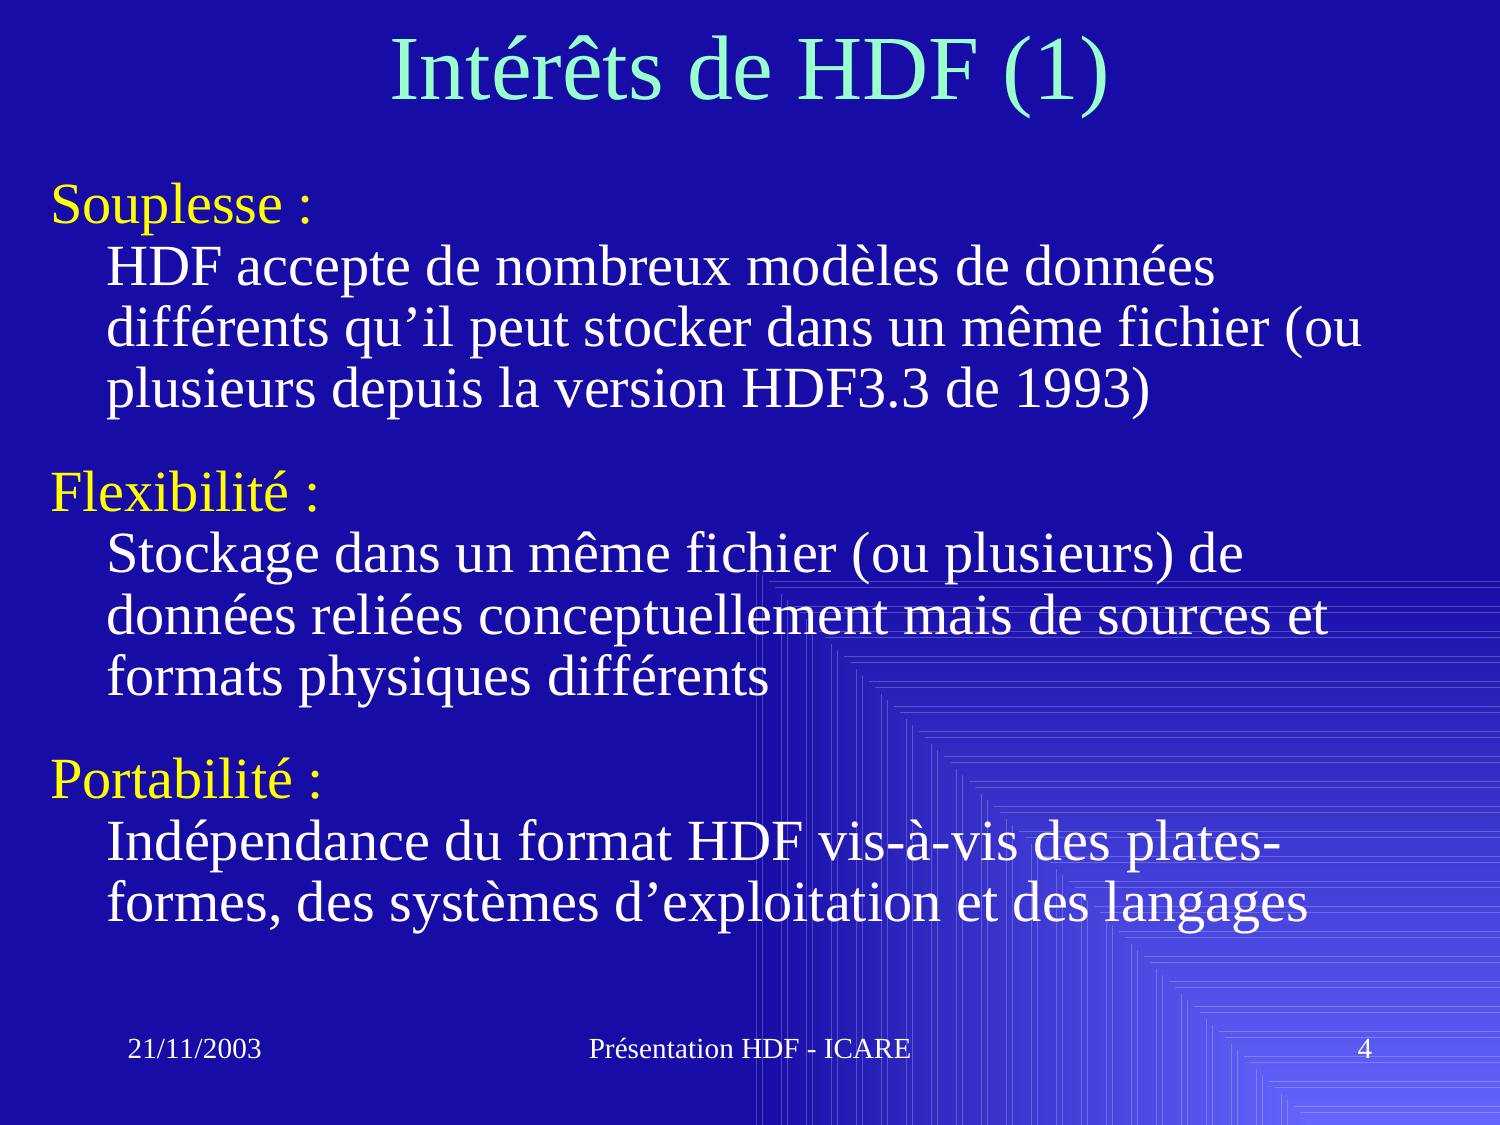

# Intérêts de HDF (1)
Souplesse :
HDF accepte de nombreux modèles de données différents qu’il peut stocker dans un même fichier (ou plusieurs depuis la version HDF3.3 de 1993)
Flexibilité :
Stockage dans un même fichier (ou plusieurs) de données reliées conceptuellement mais de sources et formats physiques différents
Portabilité :
Indépendance du format HDF vis-à-vis des plates-formes, des systèmes d’exploitation et des langages
21/11/2003
Présentation HDF - ICARE
4